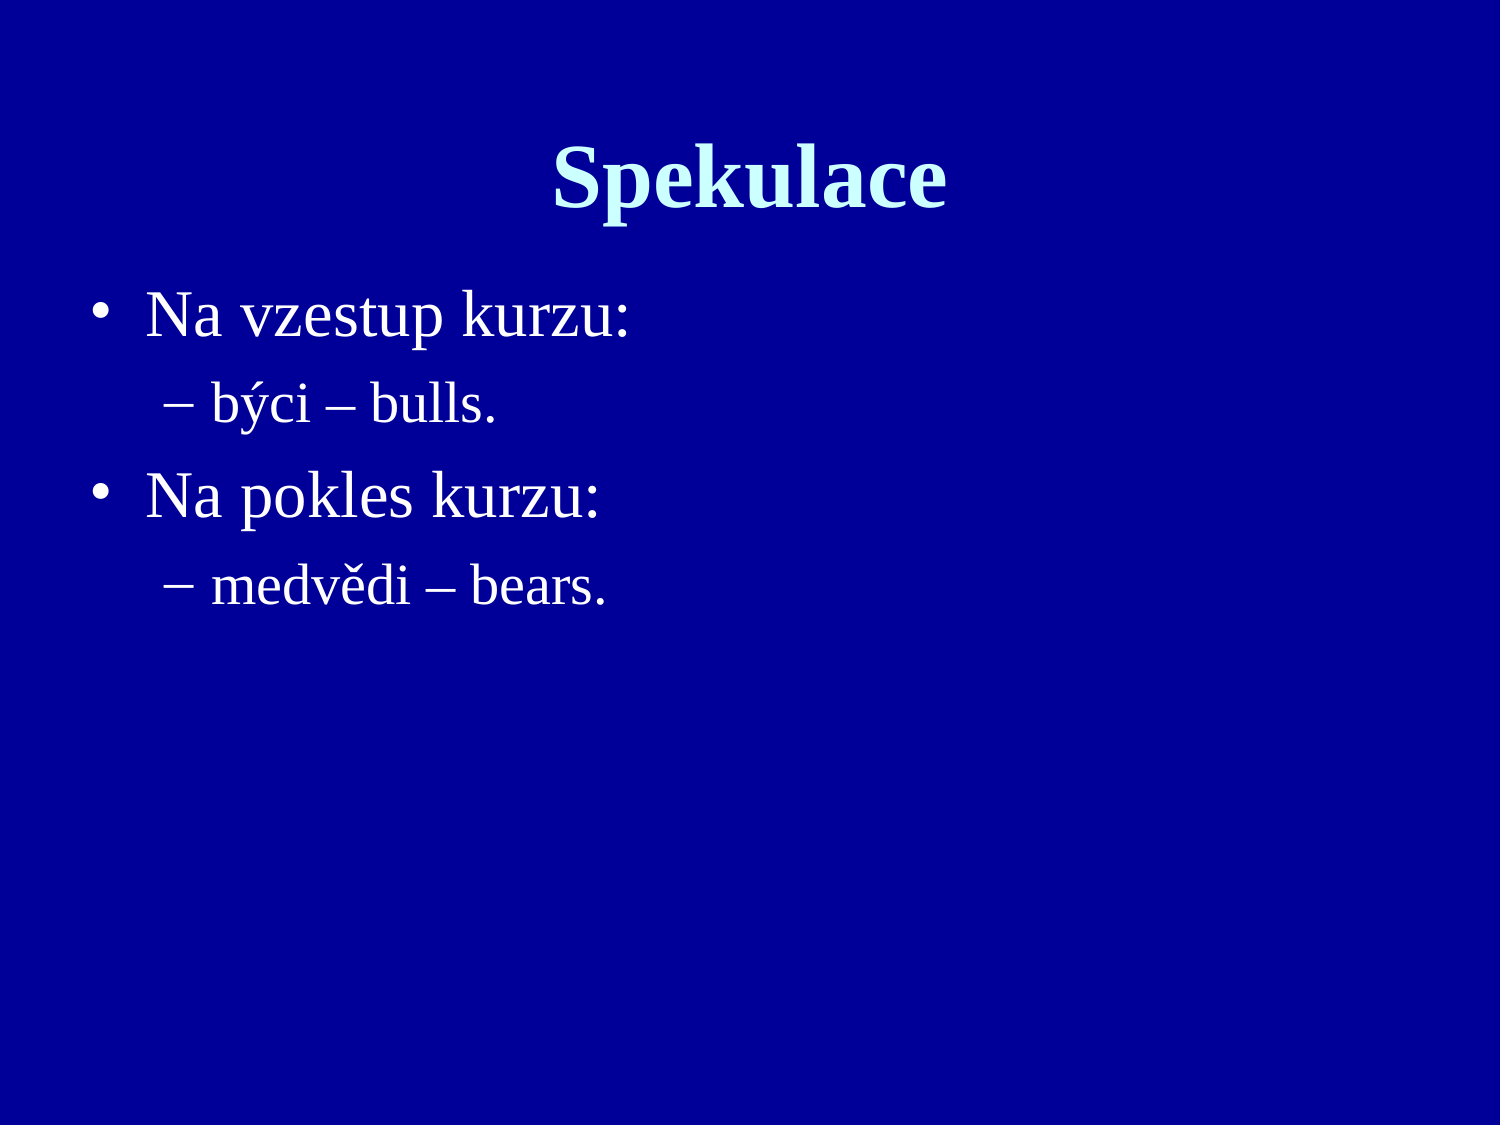

# Spekulace
Na vzestup kurzu:
býci – bulls.
Na pokles kurzu:
medvědi – bears.